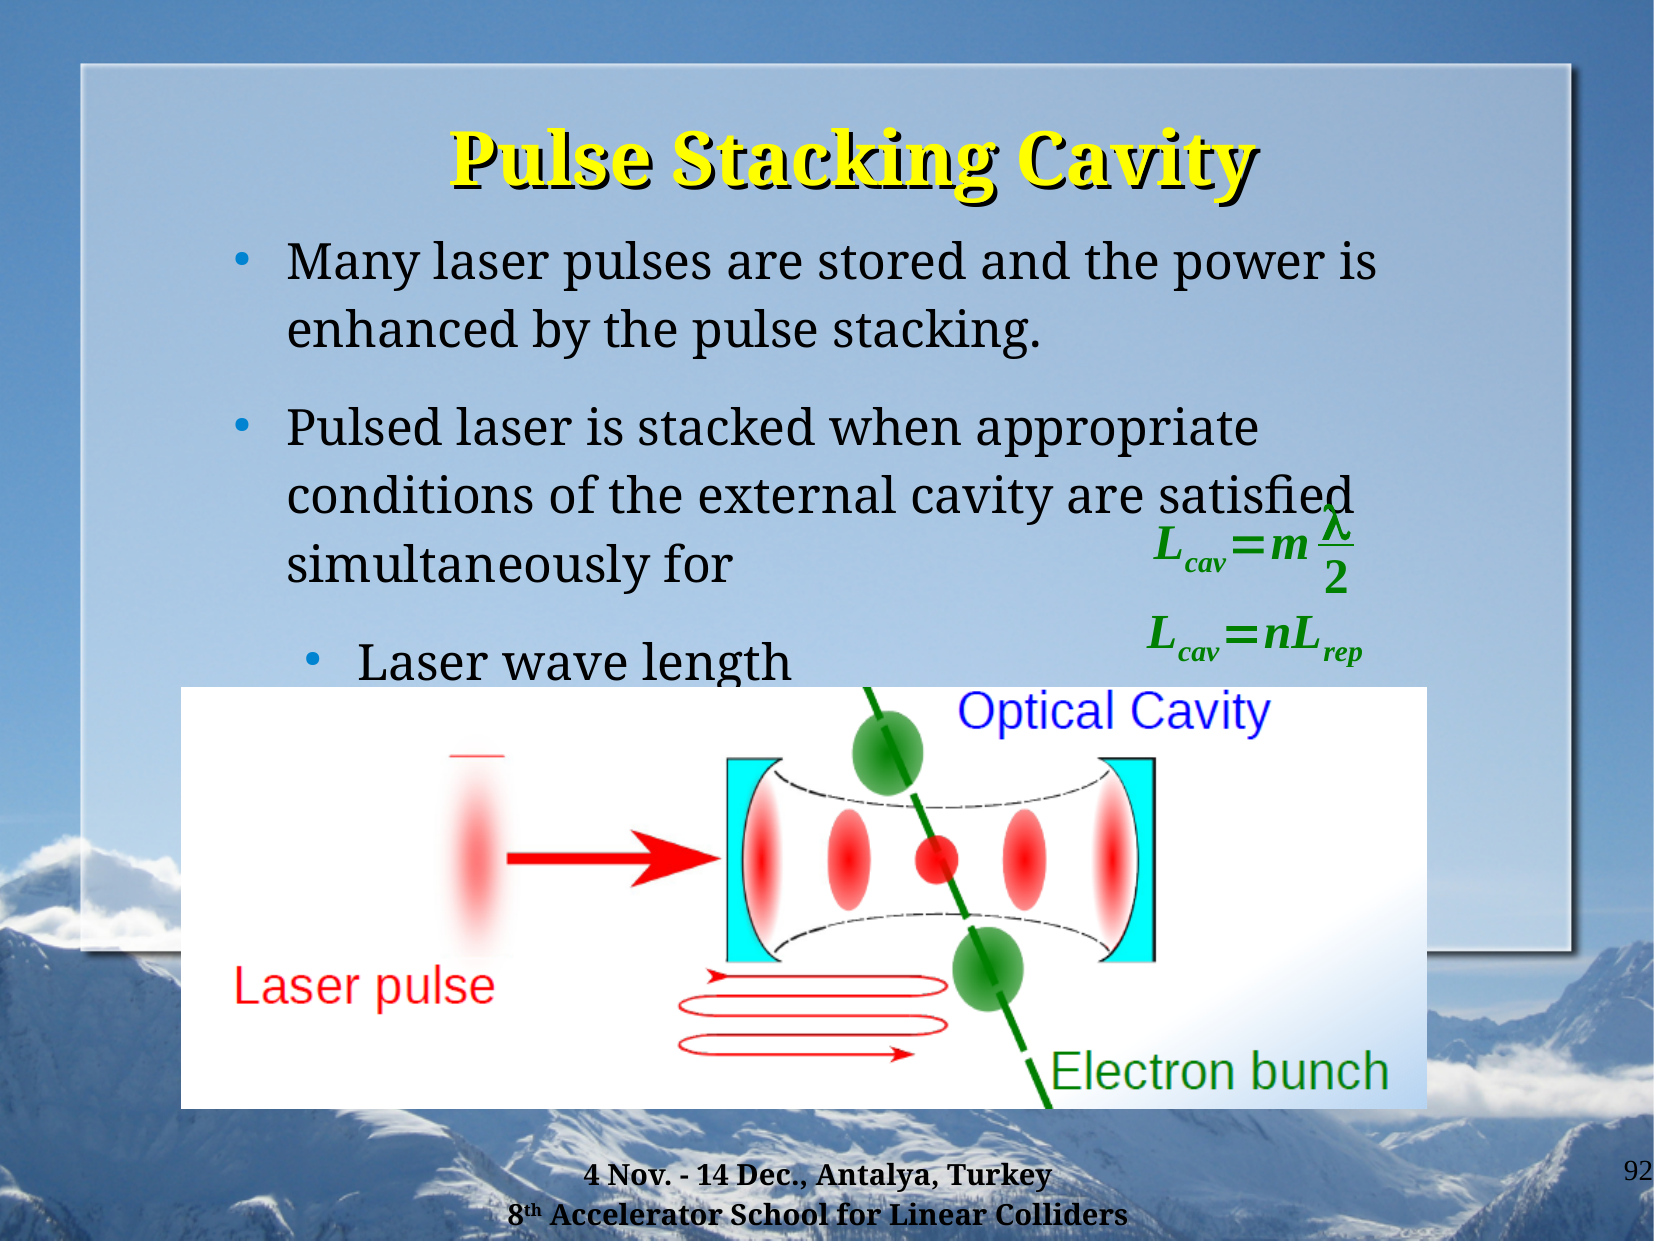

# Pulse Stacking Cavity
Many laser pulses are stored and the power is enhanced by the pulse stacking.
Pulsed laser is stacked when appropriate conditions of the external cavity are satisfied simultaneously for
Laser wave length
Mode-locking frequency
92